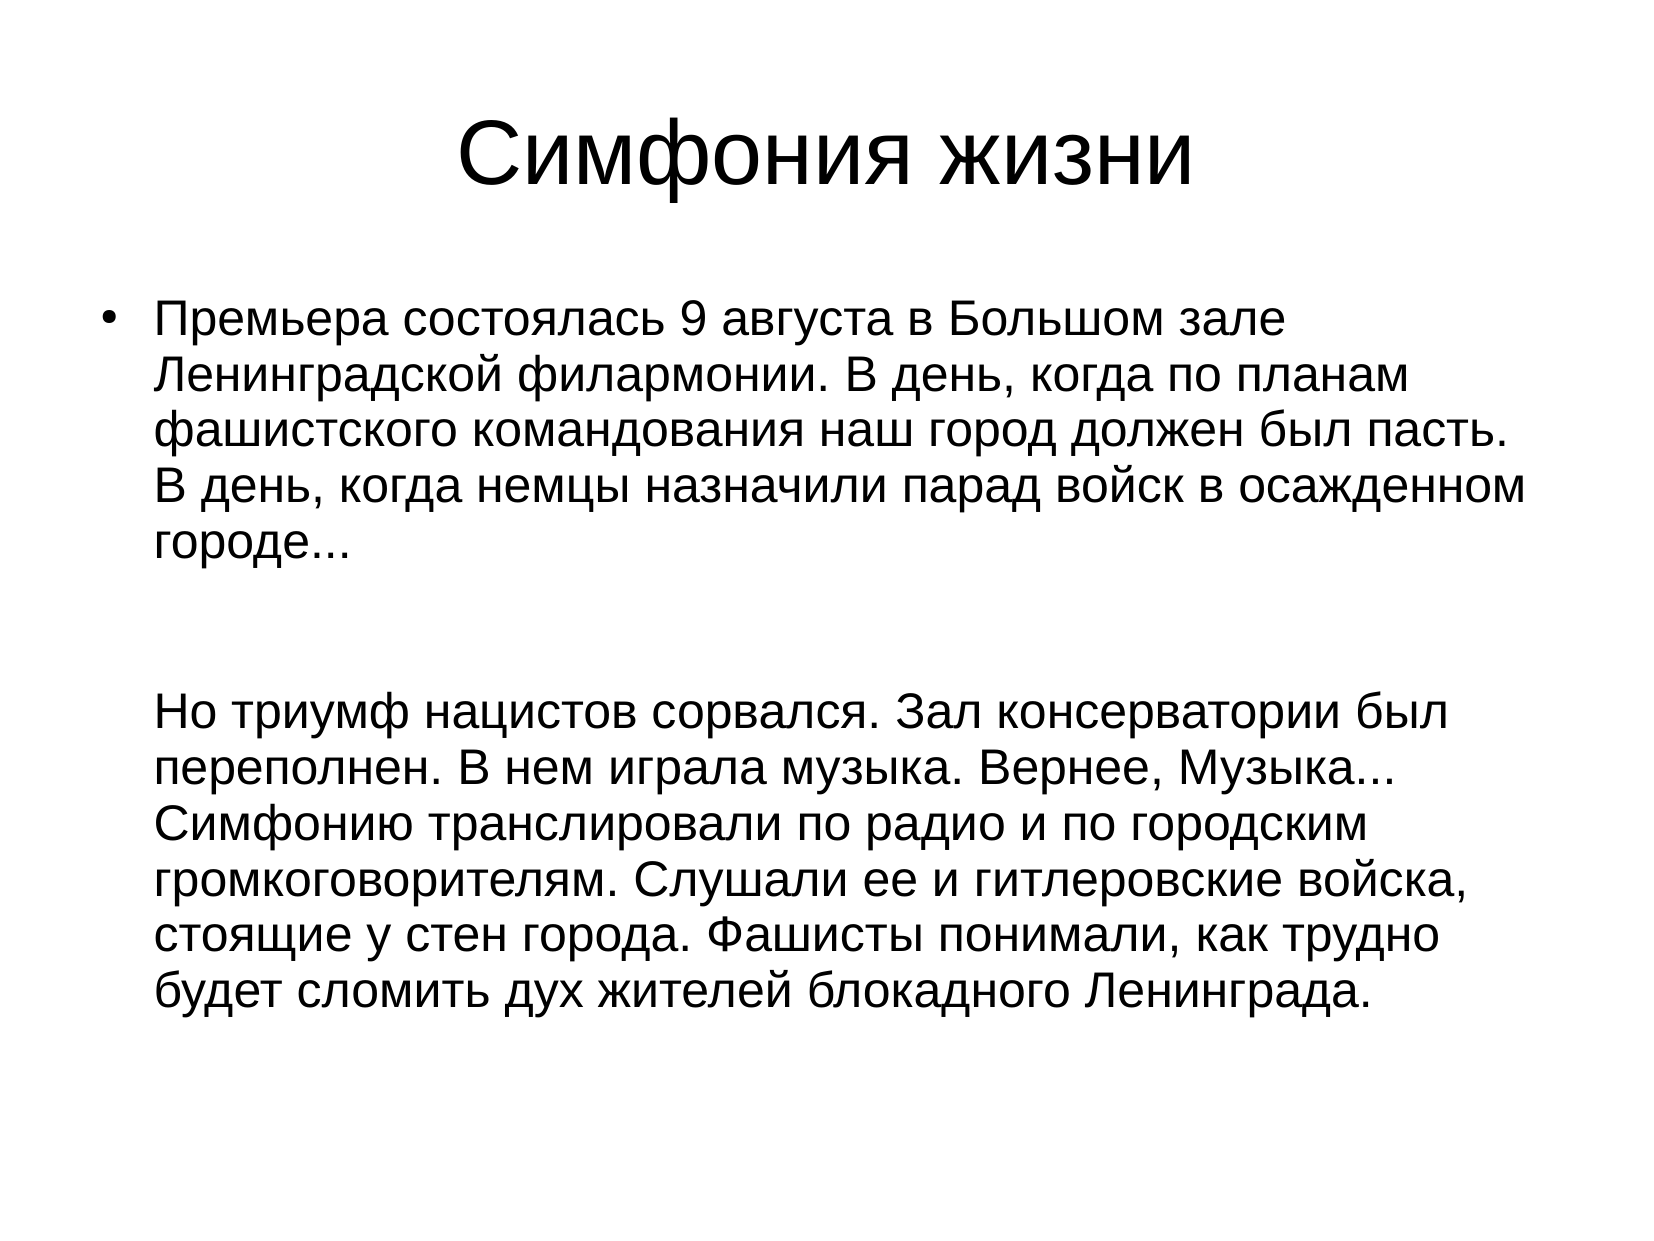

# Симфония жизни
Премьера состоялась 9 августа в Большом зале Ленинградской филармонии. В день, когда по планам фашистского командования наш город должен был пасть.
В день, когда немцы назначили парад войск в осажденном городе...
Но триумф нацистов сорвался. Зал консерватории был переполнен. В нем играла музыка. Вернее, Музыка... Симфонию транслировали по радио и по городским громкоговорителям. Слушали ее и гитлеровские войска, стоящие у стен города. Фашисты понимали, как трудно будет сломить дух жителей блокадного Ленинграда.